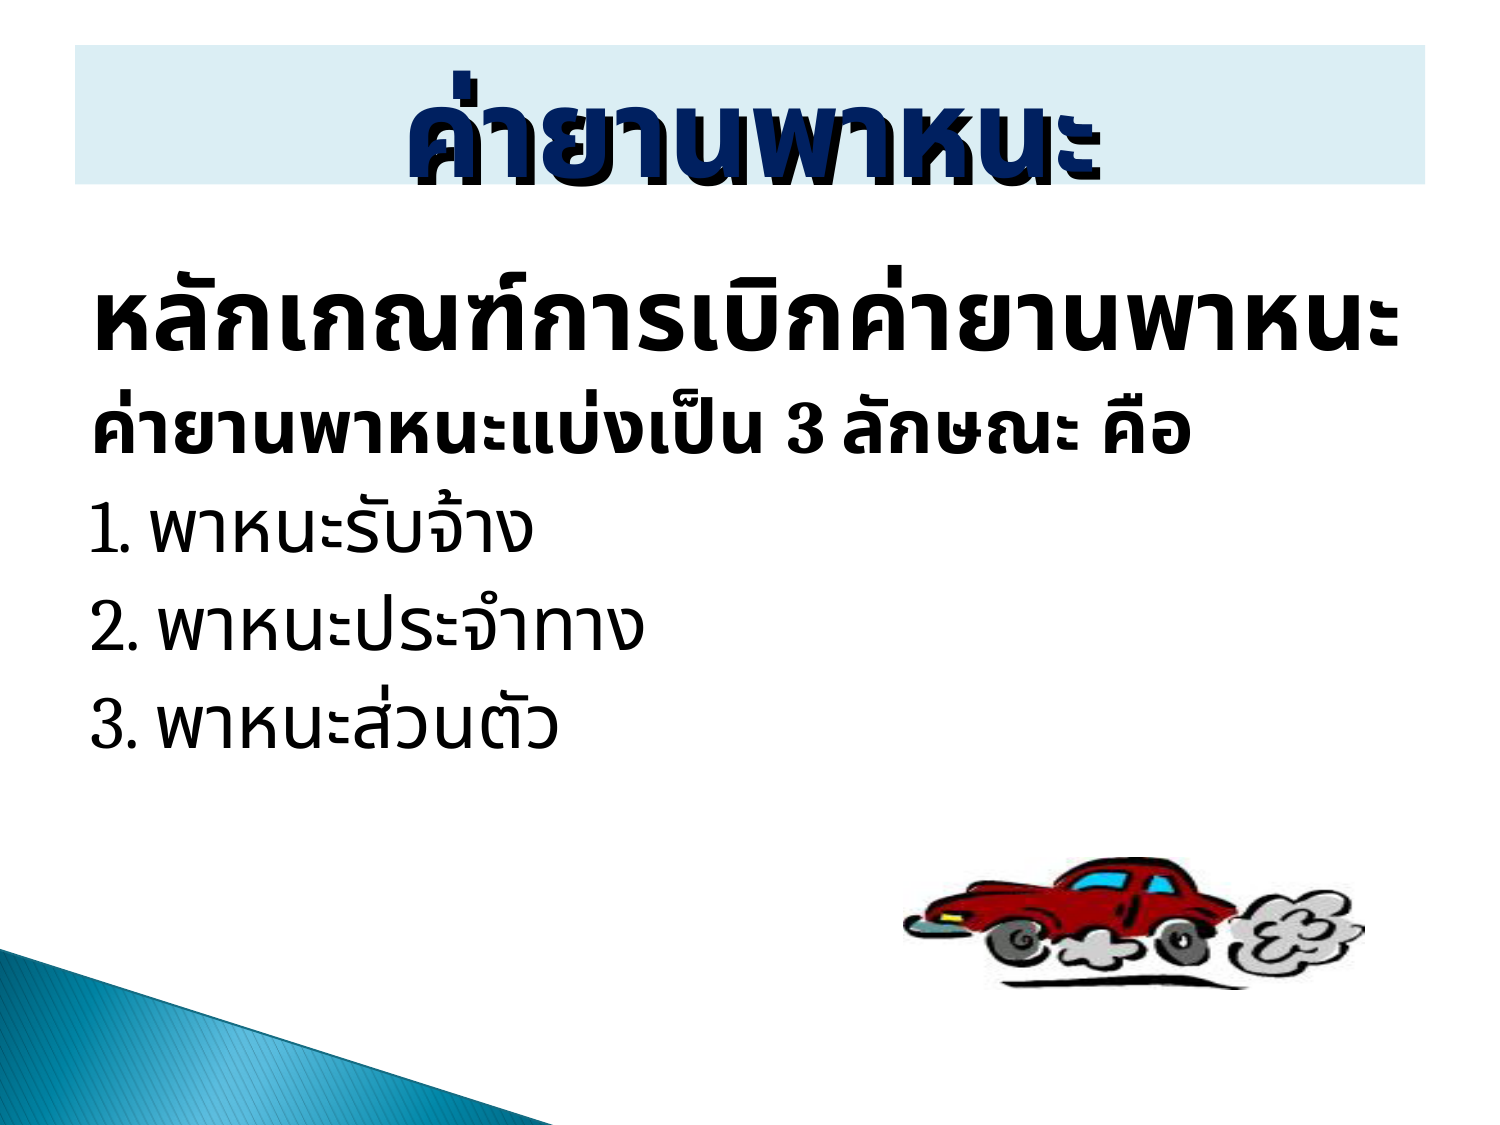

ค่ายานพาหนะ
# หลักเกณฑ์การเบิกค่ายานพาหนะ
ค่ายานพาหนะแบ่งเป็น 3 ลักษณะ คือ
1. พาหนะรับจ้าง
2. พาหนะประจำทาง
3. พาหนะส่วนตัว